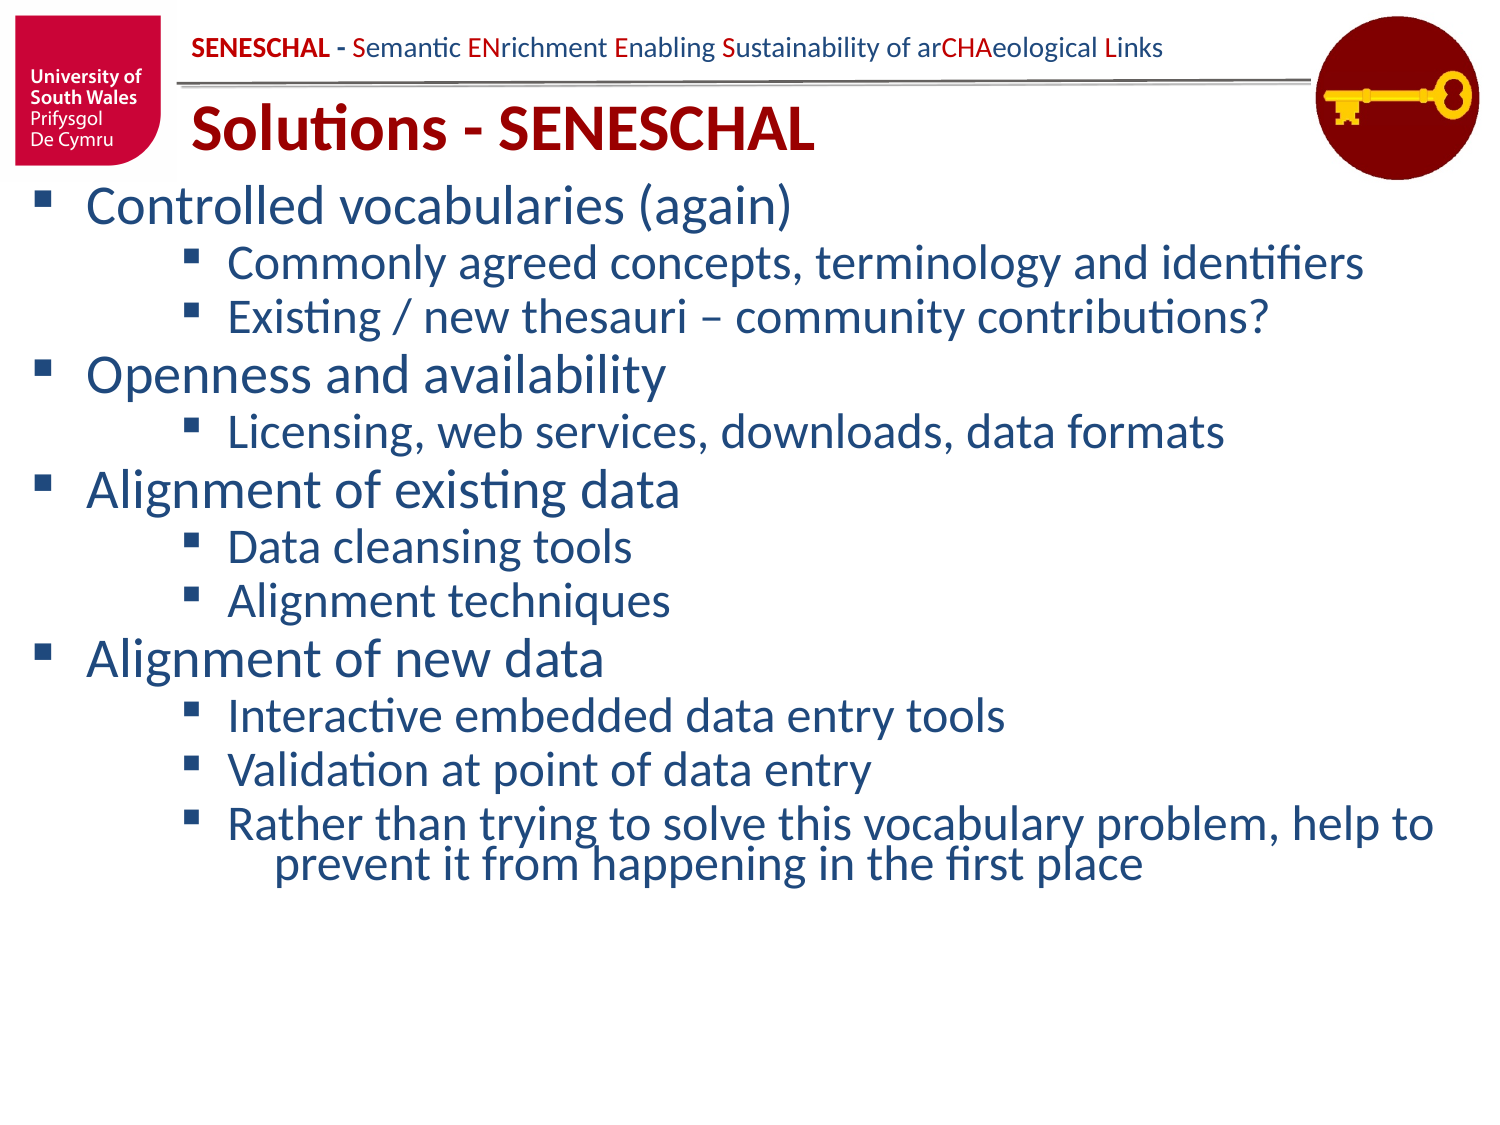

SENESCHAL - Semantic ENrichment Enabling Sustainability of arCHAeological Links
# Solutions - SENESCHAL
Controlled vocabularies (again)
Commonly agreed concepts, terminology and identifiers
Existing / new thesauri – community contributions?
Openness and availability
Licensing, web services, downloads, data formats
Alignment of existing data
Data cleansing tools
Alignment techniques
Alignment of new data
Interactive embedded data entry tools
Validation at point of data entry
Rather than trying to solve this vocabulary problem, help to prevent it from happening in the first place